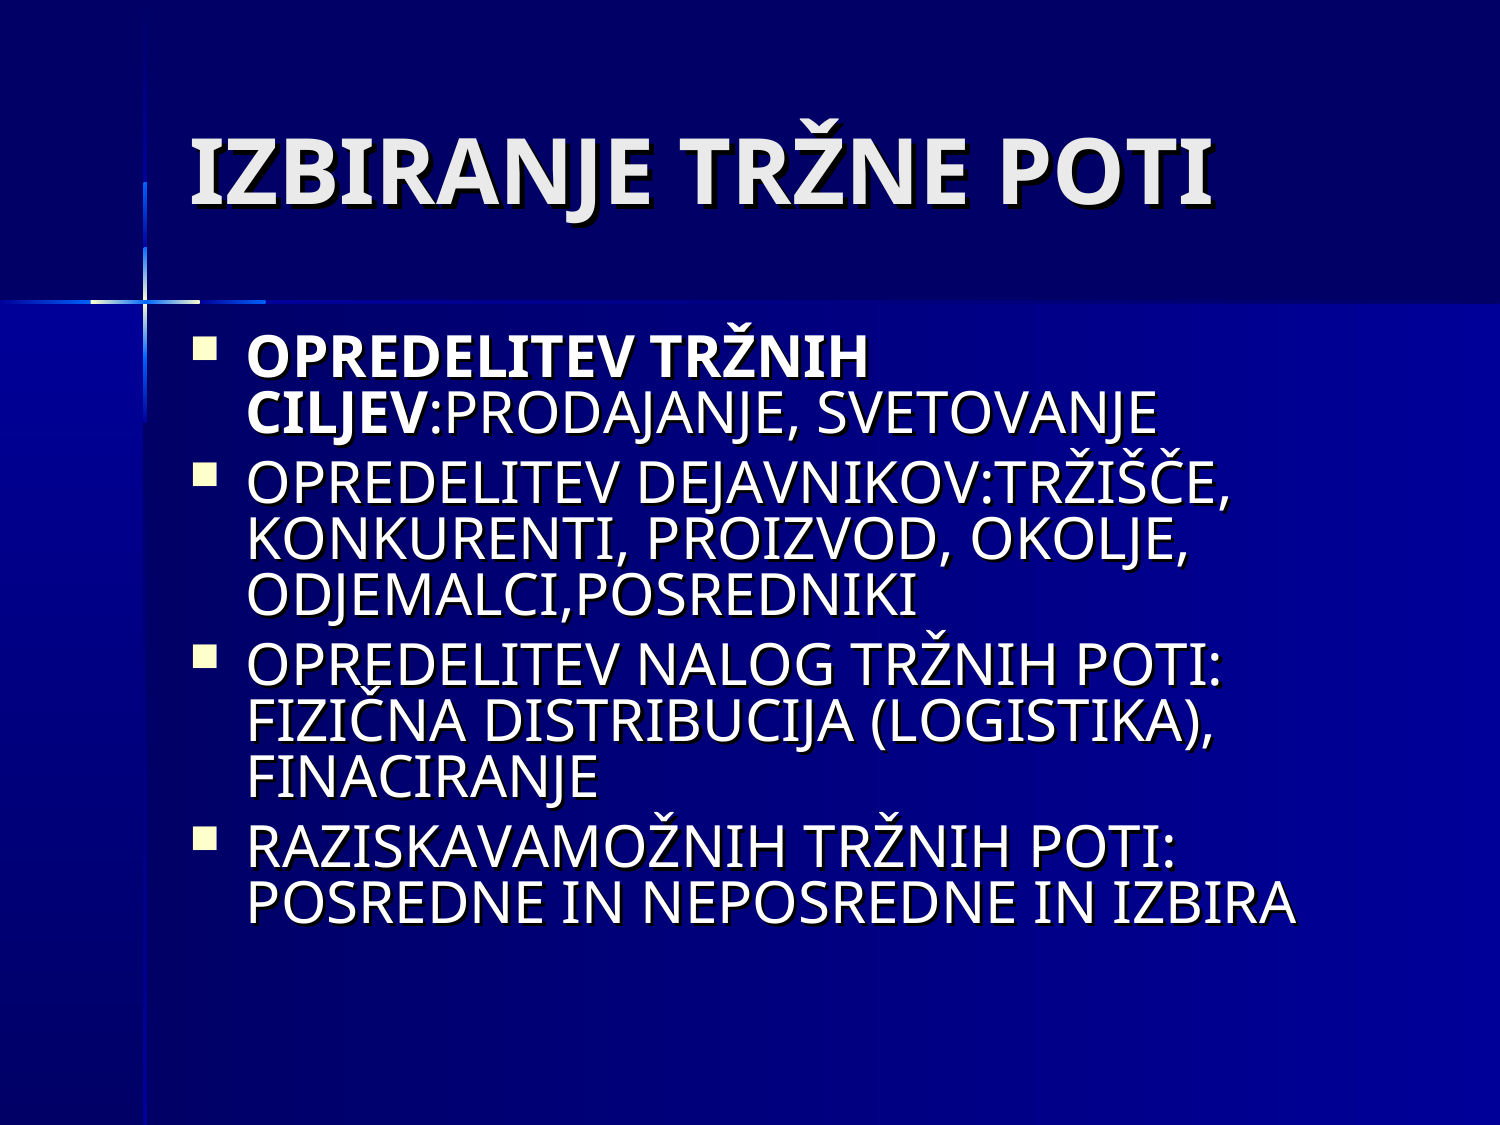

# IZBIRANJE TRŽNE POTI
OPREDELITEV TRŽNIH CILJEV:PRODAJANJE, SVETOVANJE
OPREDELITEV DEJAVNIKOV:TRŽIŠČE, KONKURENTI, PROIZVOD, OKOLJE, ODJEMALCI,POSREDNIKI
OPREDELITEV NALOG TRŽNIH POTI: FIZIČNA DISTRIBUCIJA (LOGISTIKA), FINACIRANJE
RAZISKAVAMOŽNIH TRŽNIH POTI: POSREDNE IN NEPOSREDNE IN IZBIRA